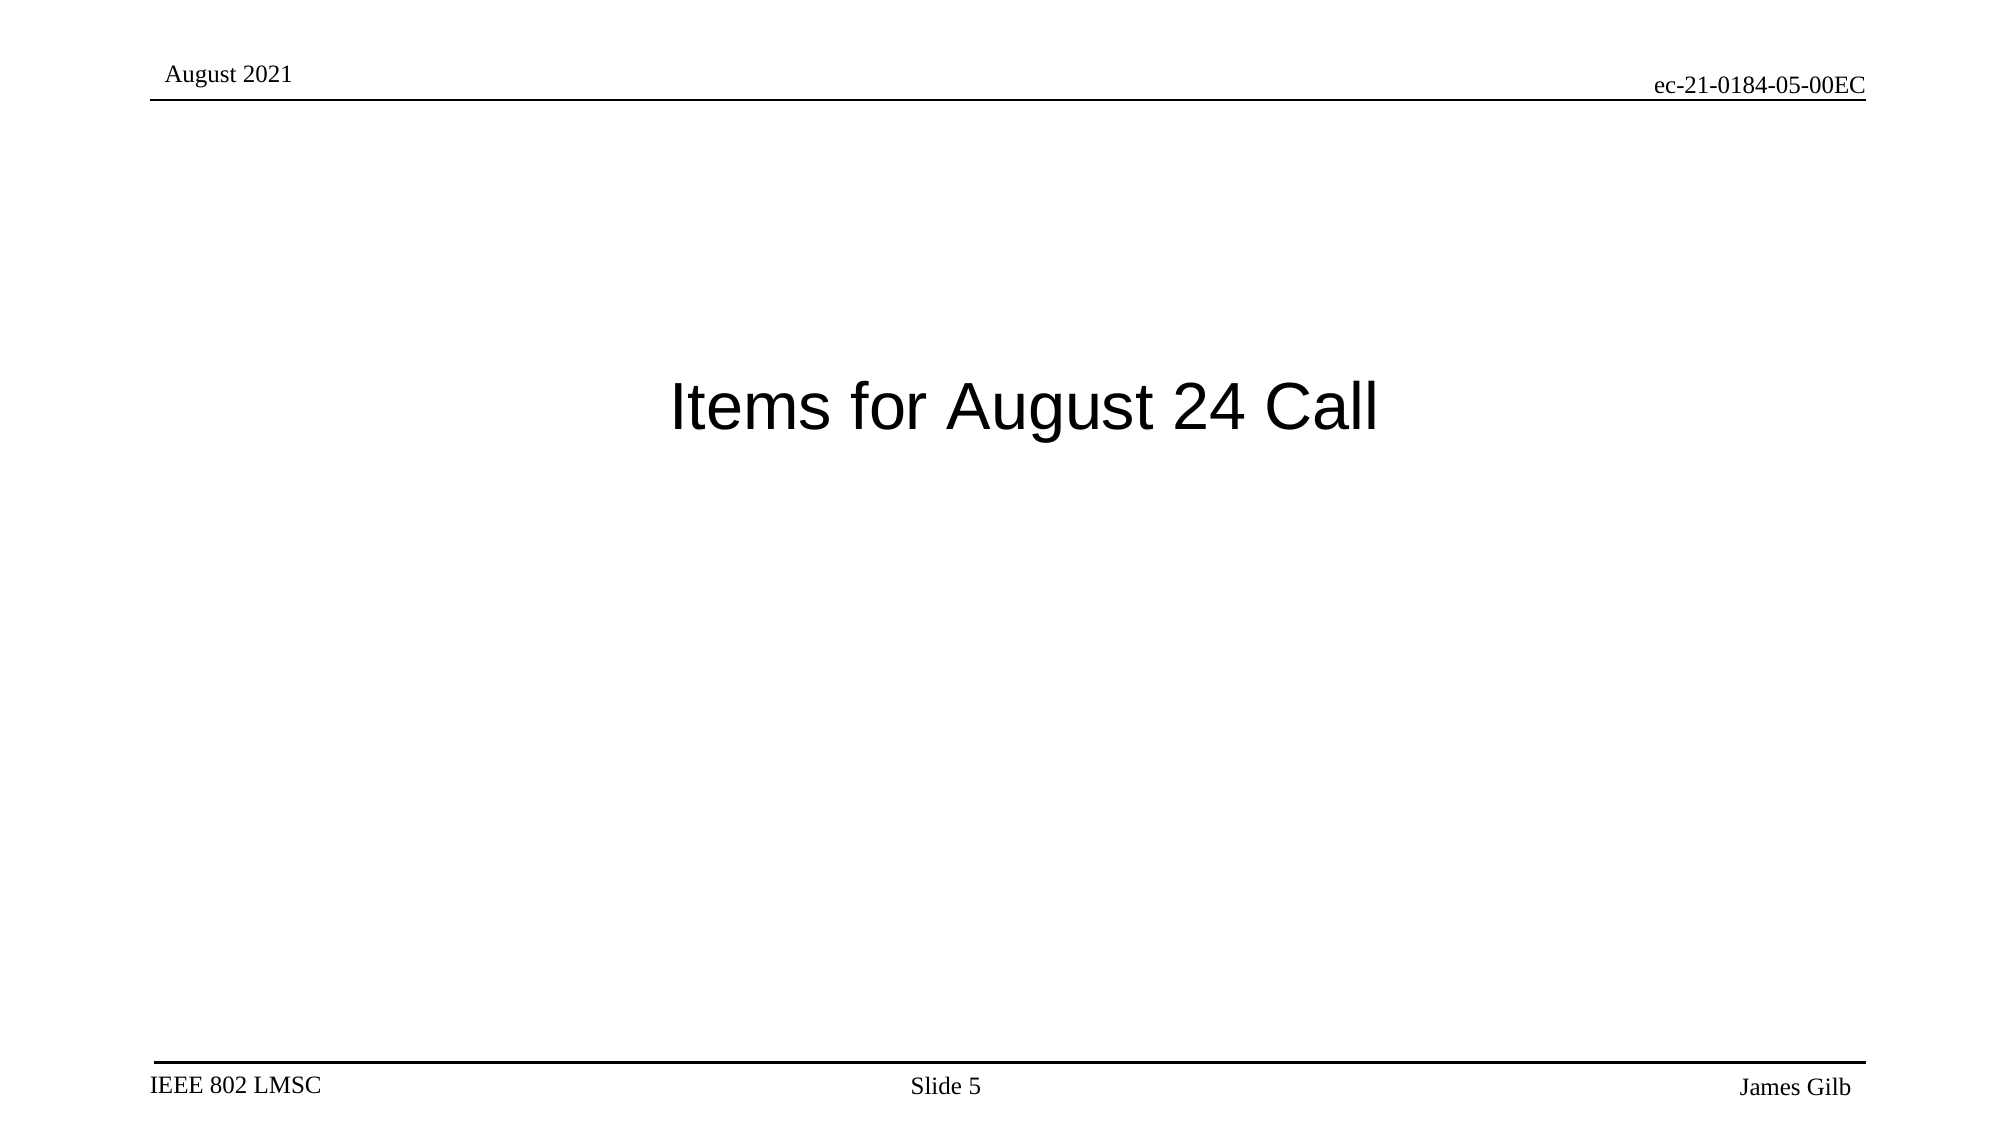

# Items for August 24 Call
5